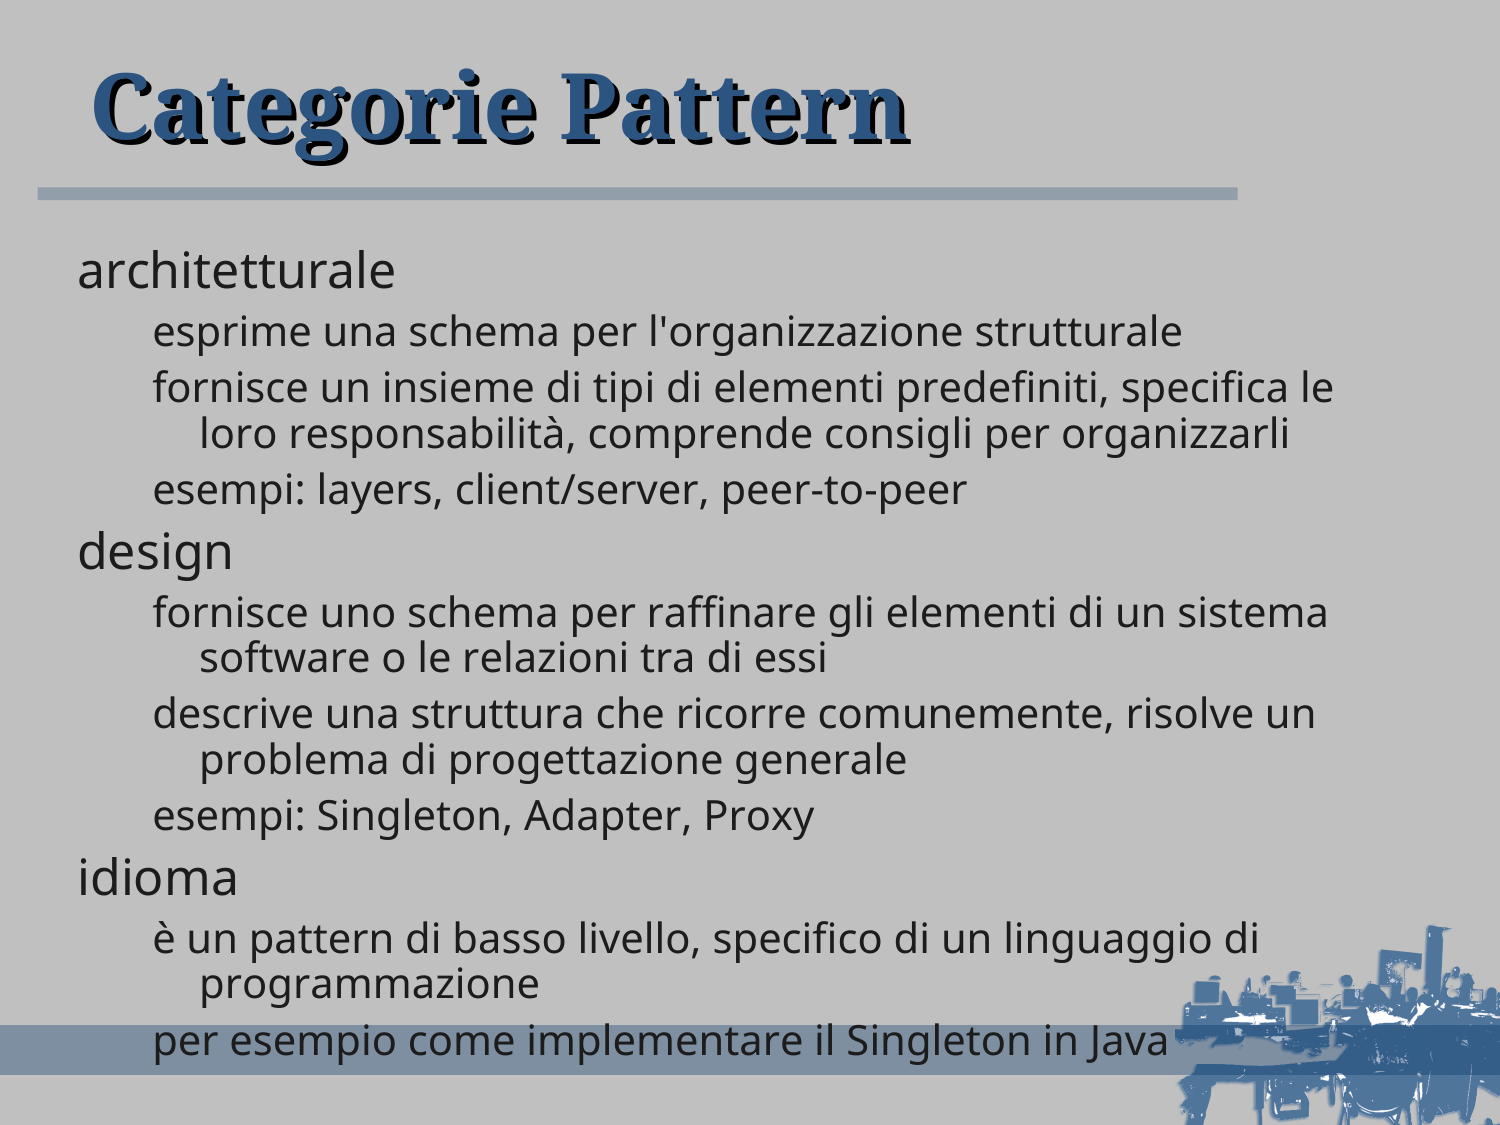

# Categorie Pattern
architetturale
esprime una schema per l'organizzazione strutturale
fornisce un insieme di tipi di elementi predefiniti, specifica le loro responsabilità, comprende consigli per organizzarli
esempi: layers, client/server, peer-to-peer
design
fornisce uno schema per raffinare gli elementi di un sistema software o le relazioni tra di essi
descrive una struttura che ricorre comunemente, risolve un problema di progettazione generale
esempi: Singleton, Adapter, Proxy
idioma
è un pattern di basso livello, specifico di un linguaggio di programmazione
per esempio come implementare il Singleton in Java